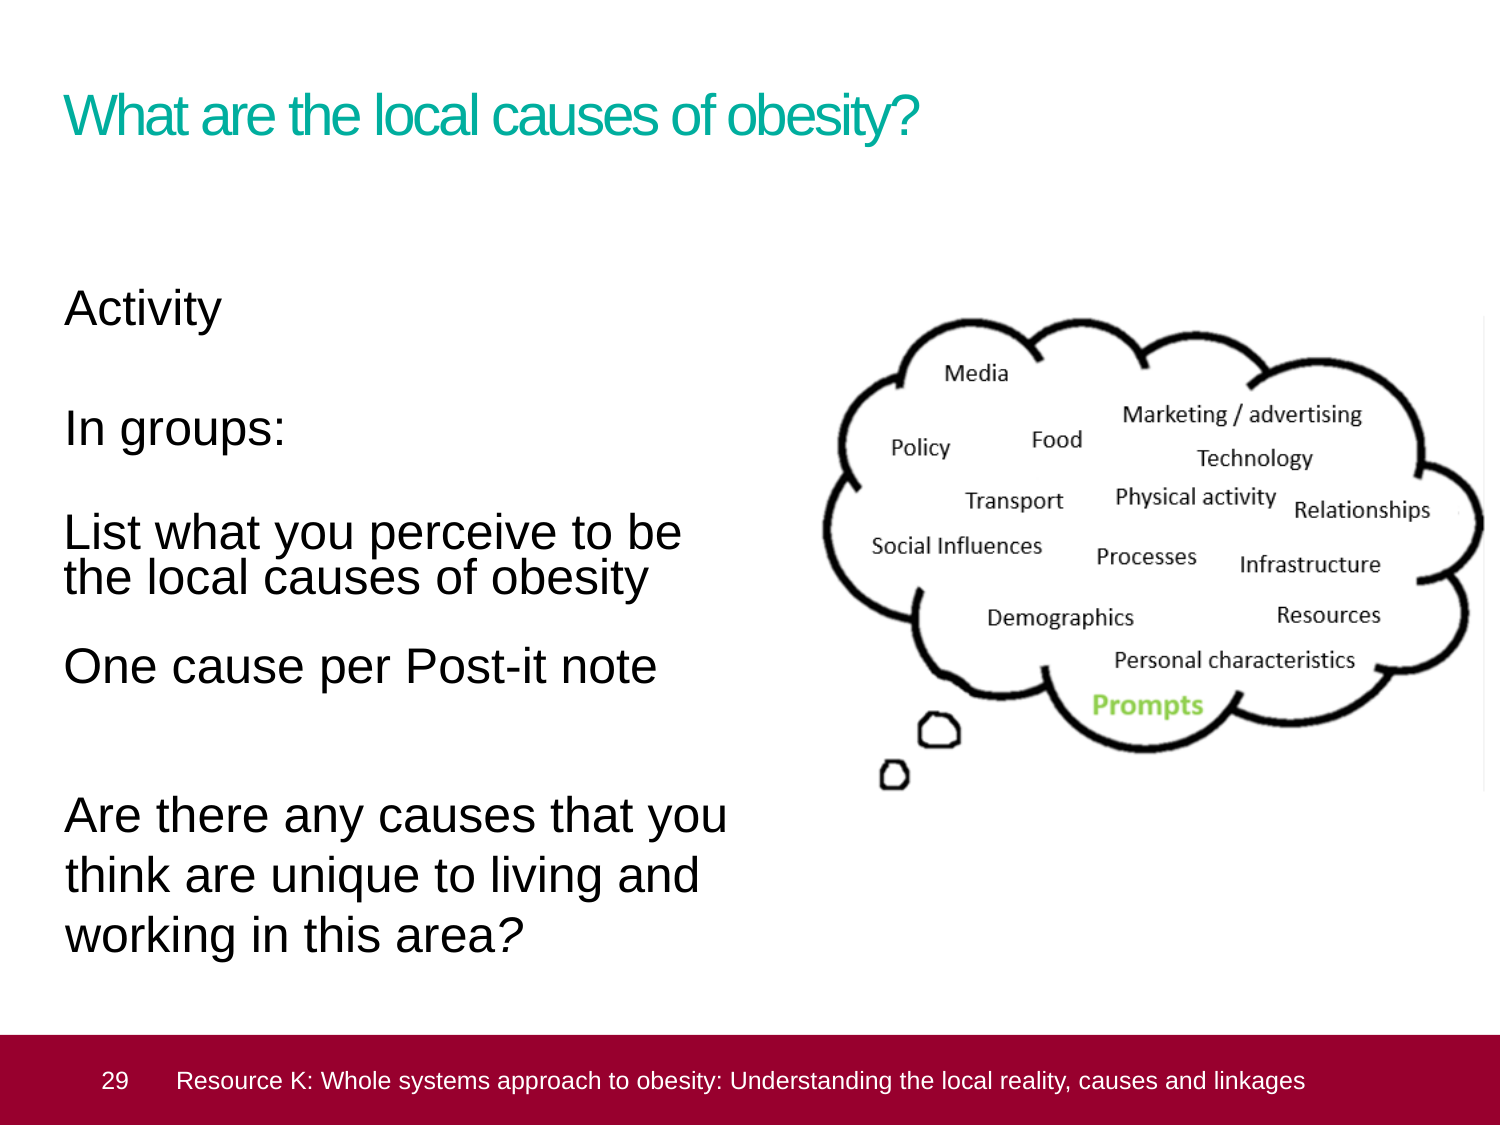

What are the local causes of obesity?
# Activity
In groups:
List what you perceive to be the local causes of obesity
One cause per Post-it note
Are there any causes that you think are unique to living and working in this area?
 27
Resource K: Whole systems approach to obesity: Understanding the local reality, causes and linkages